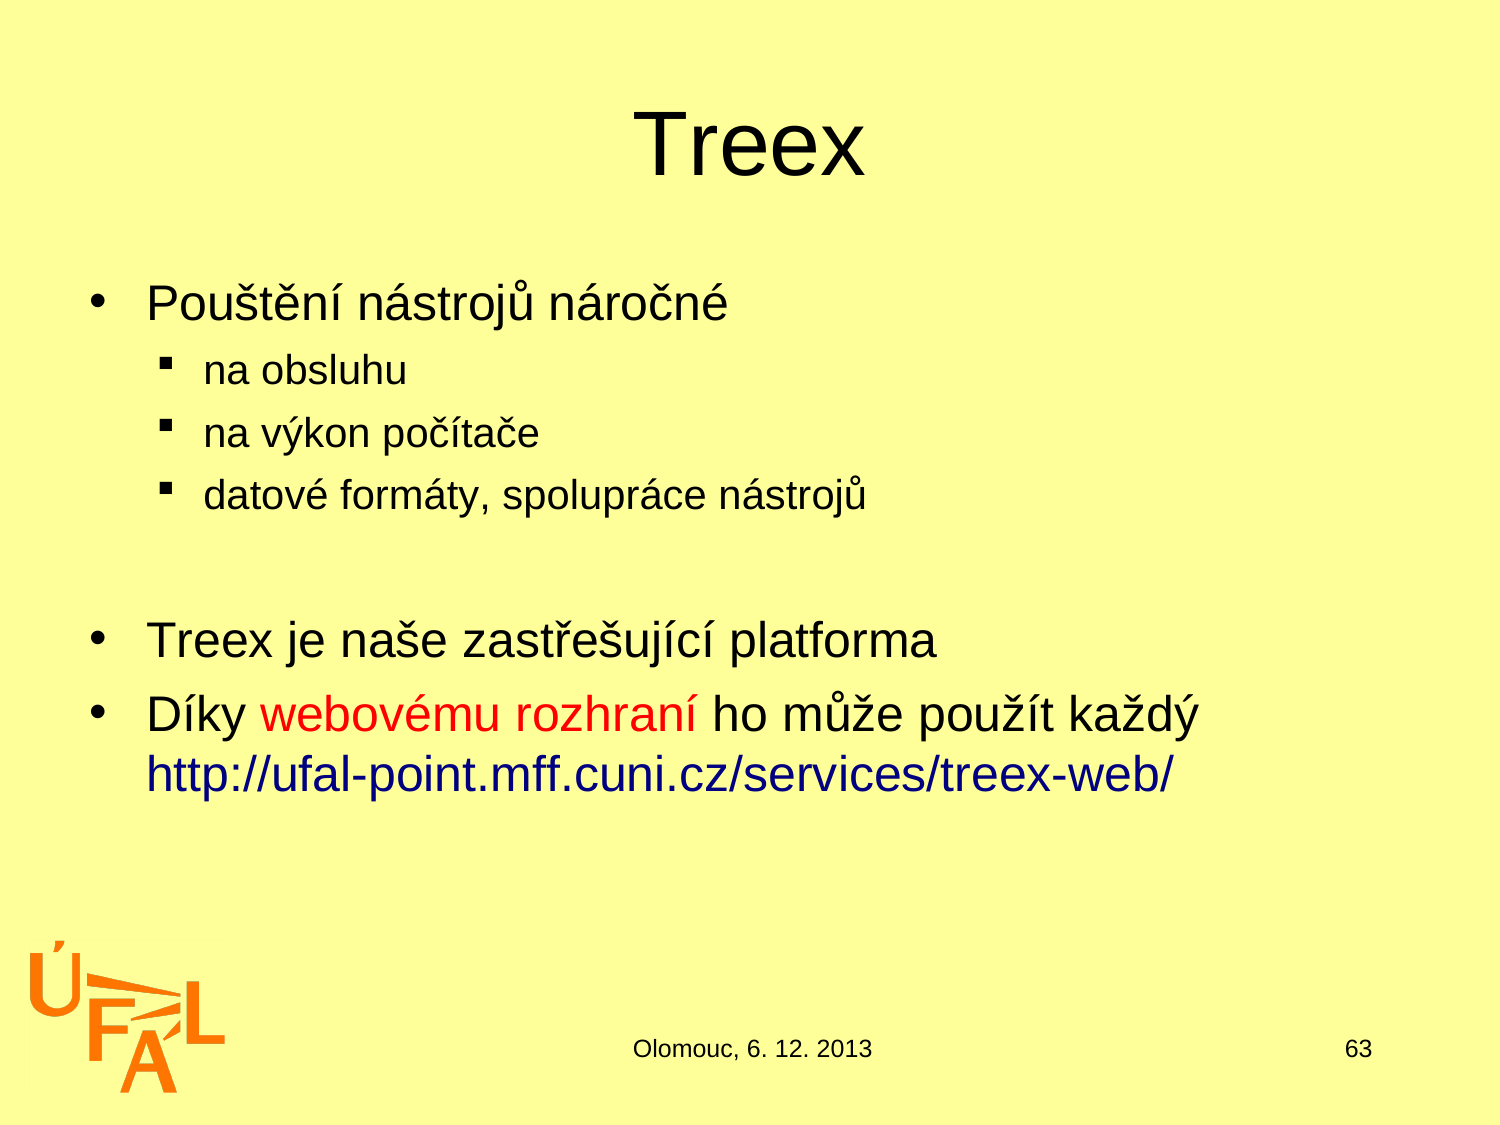

# Treex
Pouštění nástrojů náročné
na obsluhu
na výkon počítače
datové formáty, spolupráce nástrojů
Treex je naše zastřešující platforma
Díky webovému rozhraní ho může použít každý
http://ufal-point.mff.cuni.cz/services/treex-web/
Olomouc, 6. 12. 2013
63